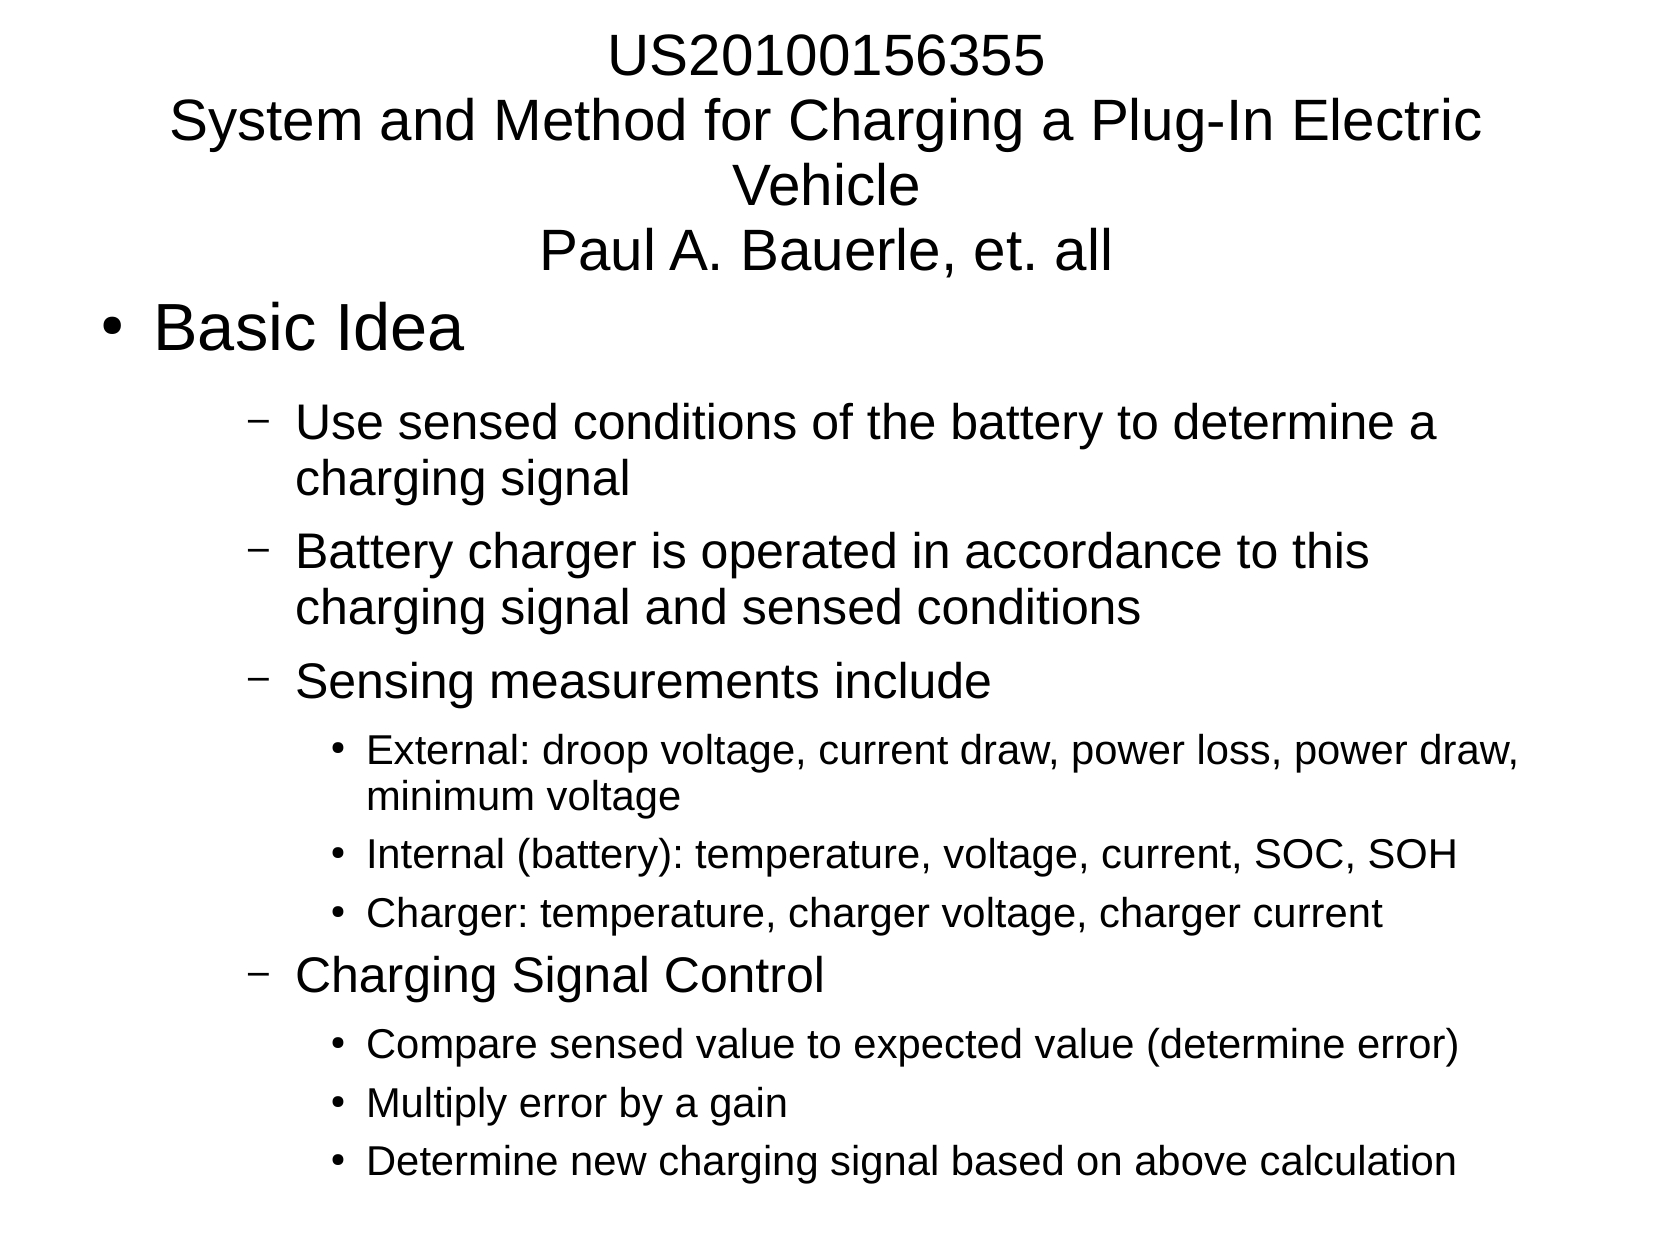

# US20100156355 System and Method for Charging a Plug-In Electric Vehicle Paul A. Bauerle, et. all
Basic Idea
Use sensed conditions of the battery to determine a charging signal
Battery charger is operated in accordance to this charging signal and sensed conditions
Sensing measurements include
External: droop voltage, current draw, power loss, power draw, minimum voltage
Internal (battery): temperature, voltage, current, SOC, SOH
Charger: temperature, charger voltage, charger current
Charging Signal Control
Compare sensed value to expected value (determine error)
Multiply error by a gain
Determine new charging signal based on above calculation